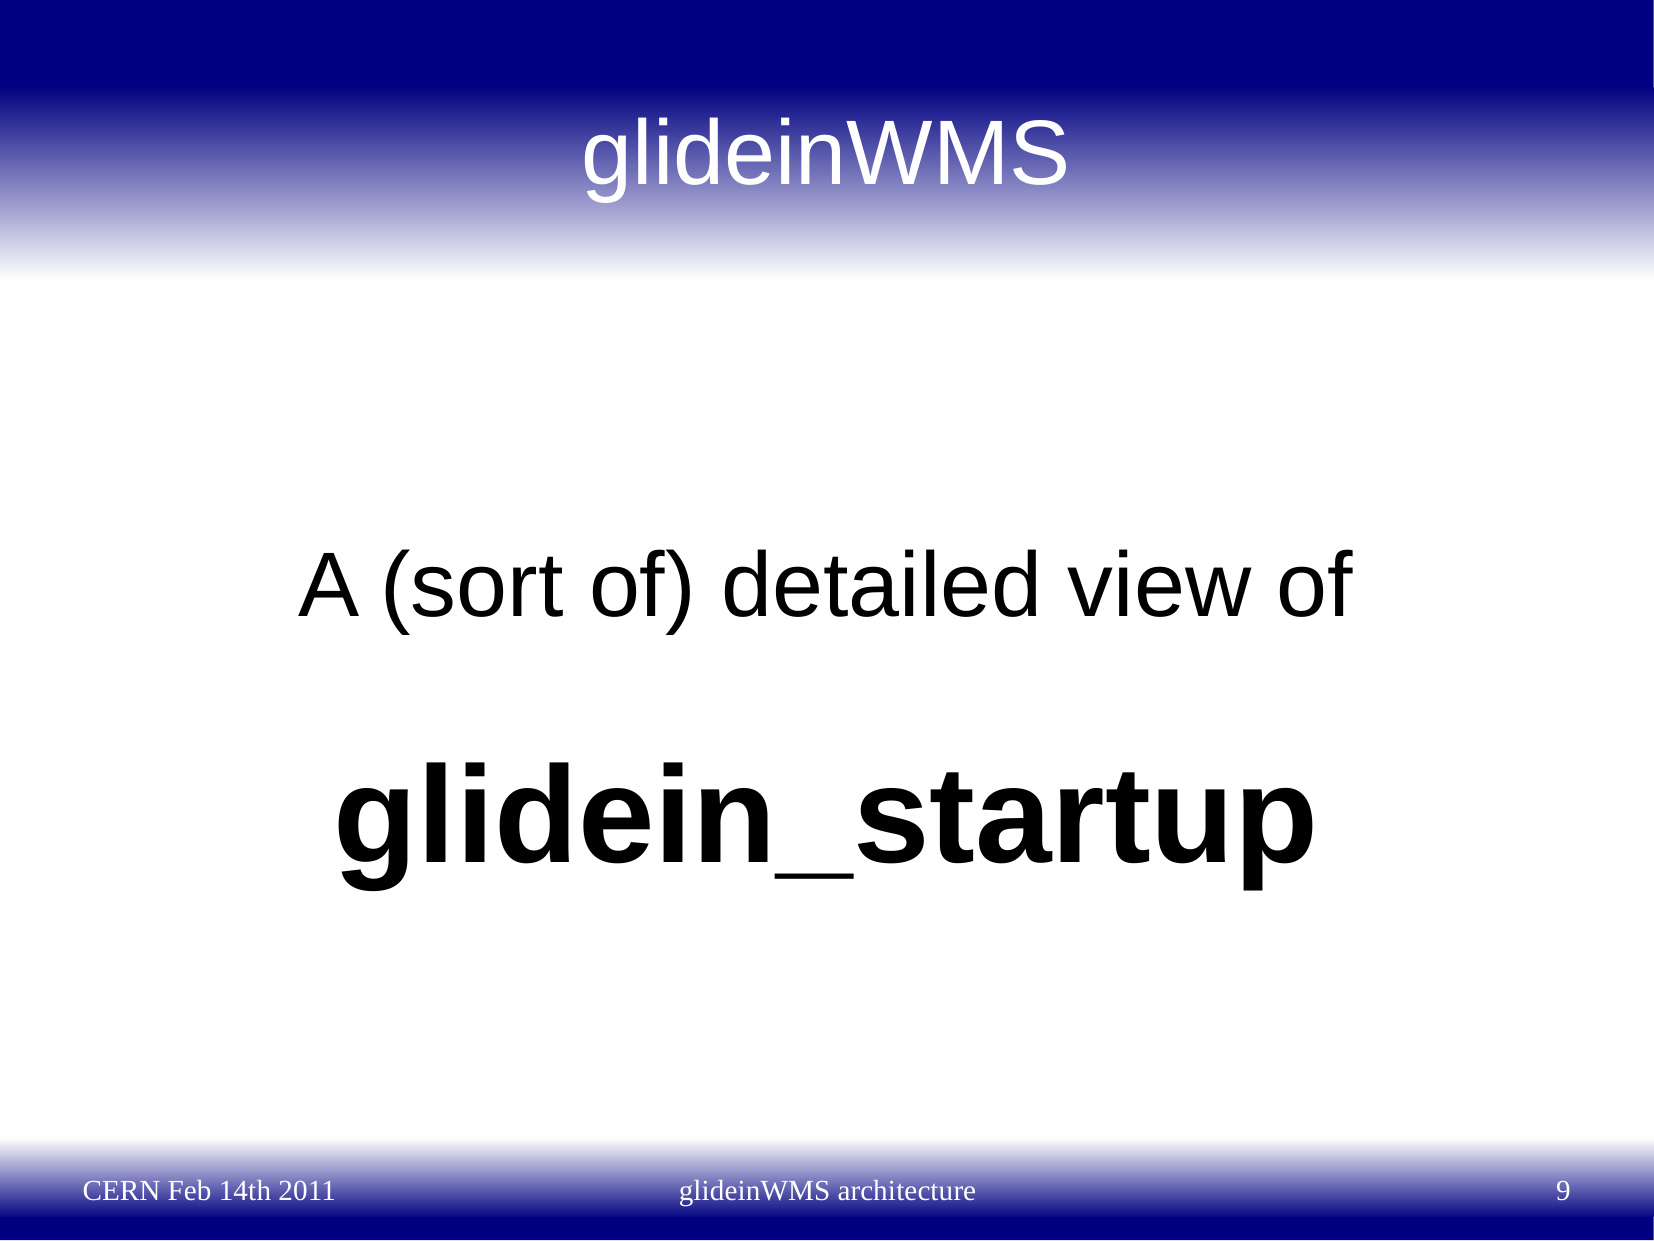

# glideinWMS
A (sort of) detailed view of
glidein_startup
CERN Feb 14th 2011
glideinWMS architecture
9